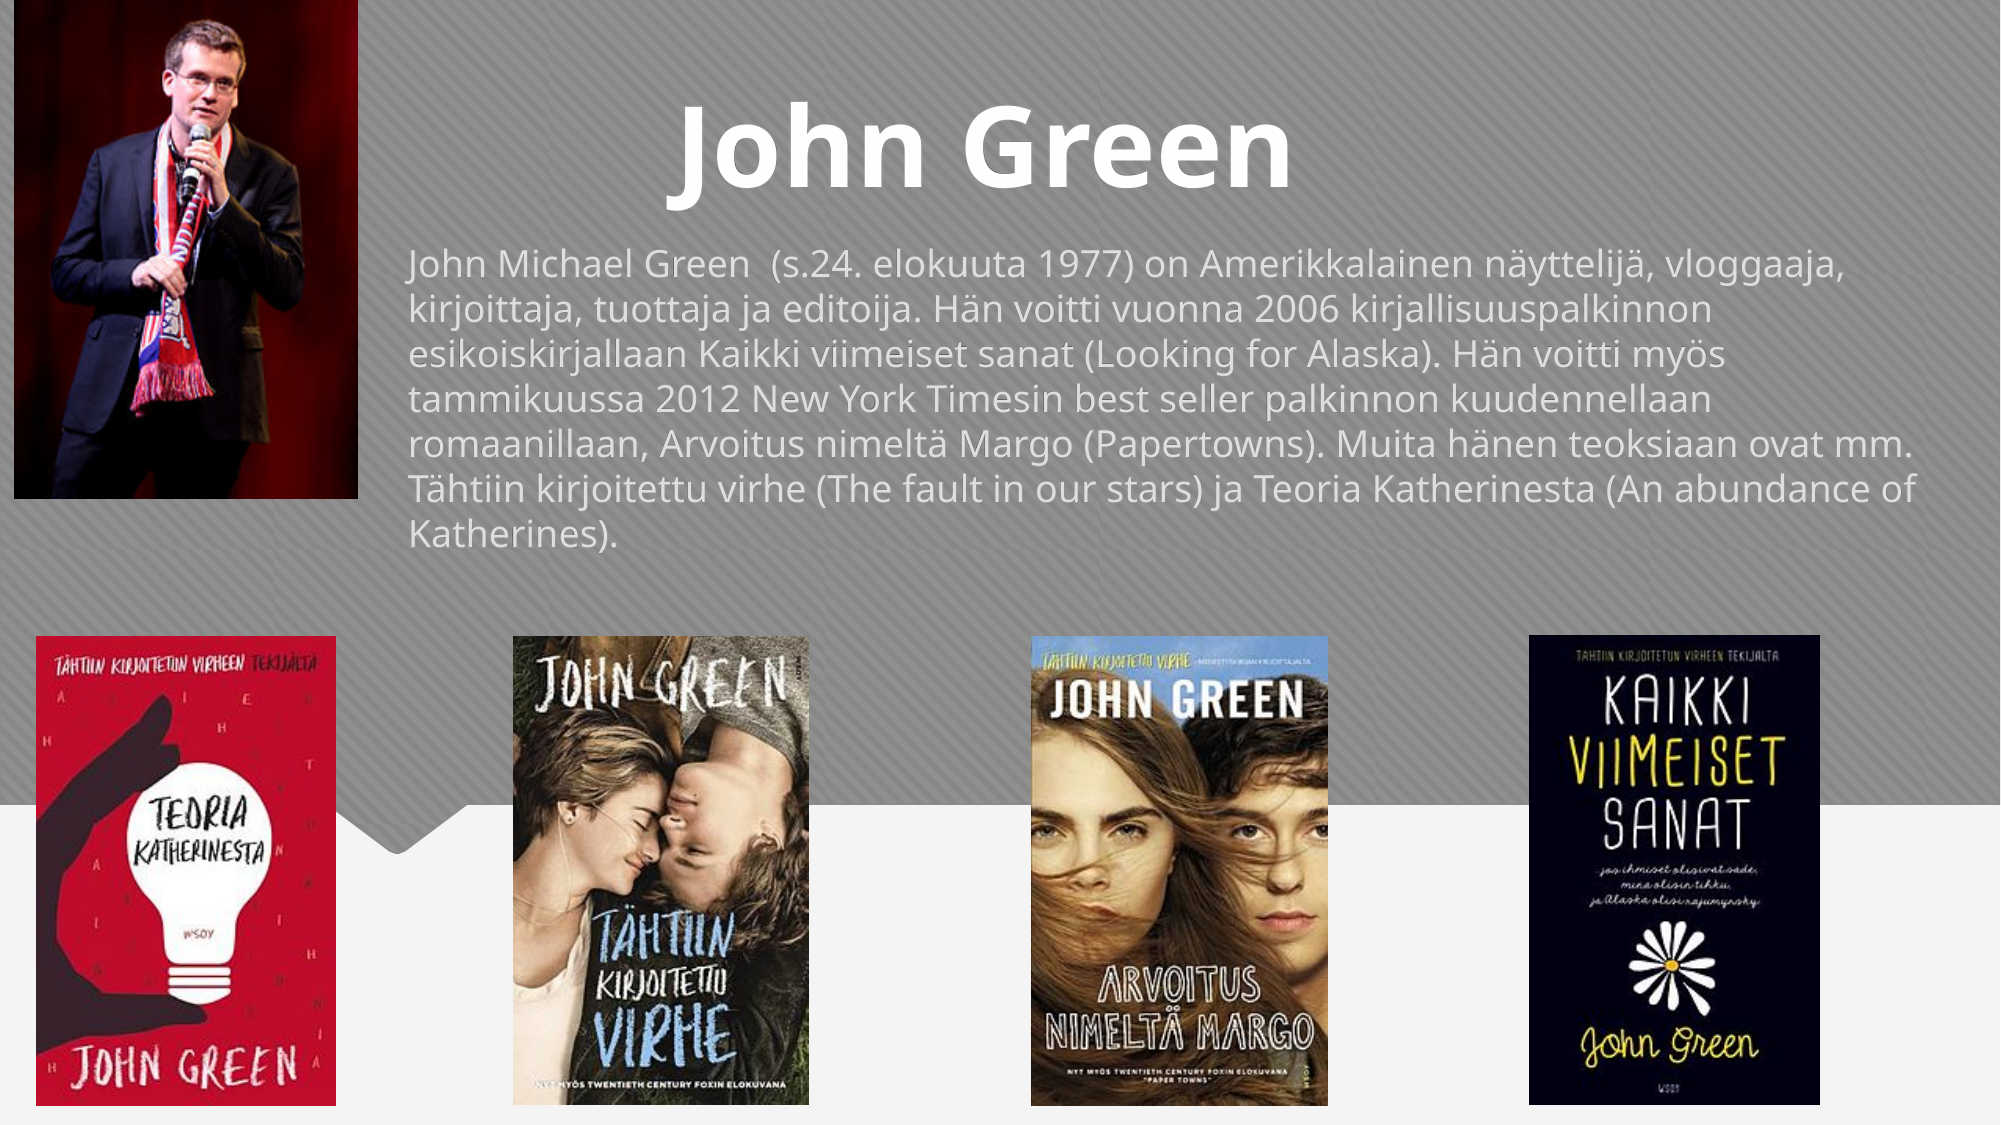

# John Green
John Michael Green (s.24. elokuuta 1977) on Amerikkalainen näyttelijä, vloggaaja, kirjoittaja, tuottaja ja editoija. Hän voitti vuonna 2006 kirjallisuuspalkinnon esikoiskirjallaan Kaikki viimeiset sanat (Looking for Alaska). Hän voitti myös tammikuussa 2012 New York Timesin best seller palkinnon kuudennellaan romaanillaan, Arvoitus nimeltä Margo (Papertowns). Muita hänen teoksiaan ovat mm. Tähtiin kirjoitettu virhe (The fault in our stars) ja Teoria Katherinesta (An abundance of Katherines).